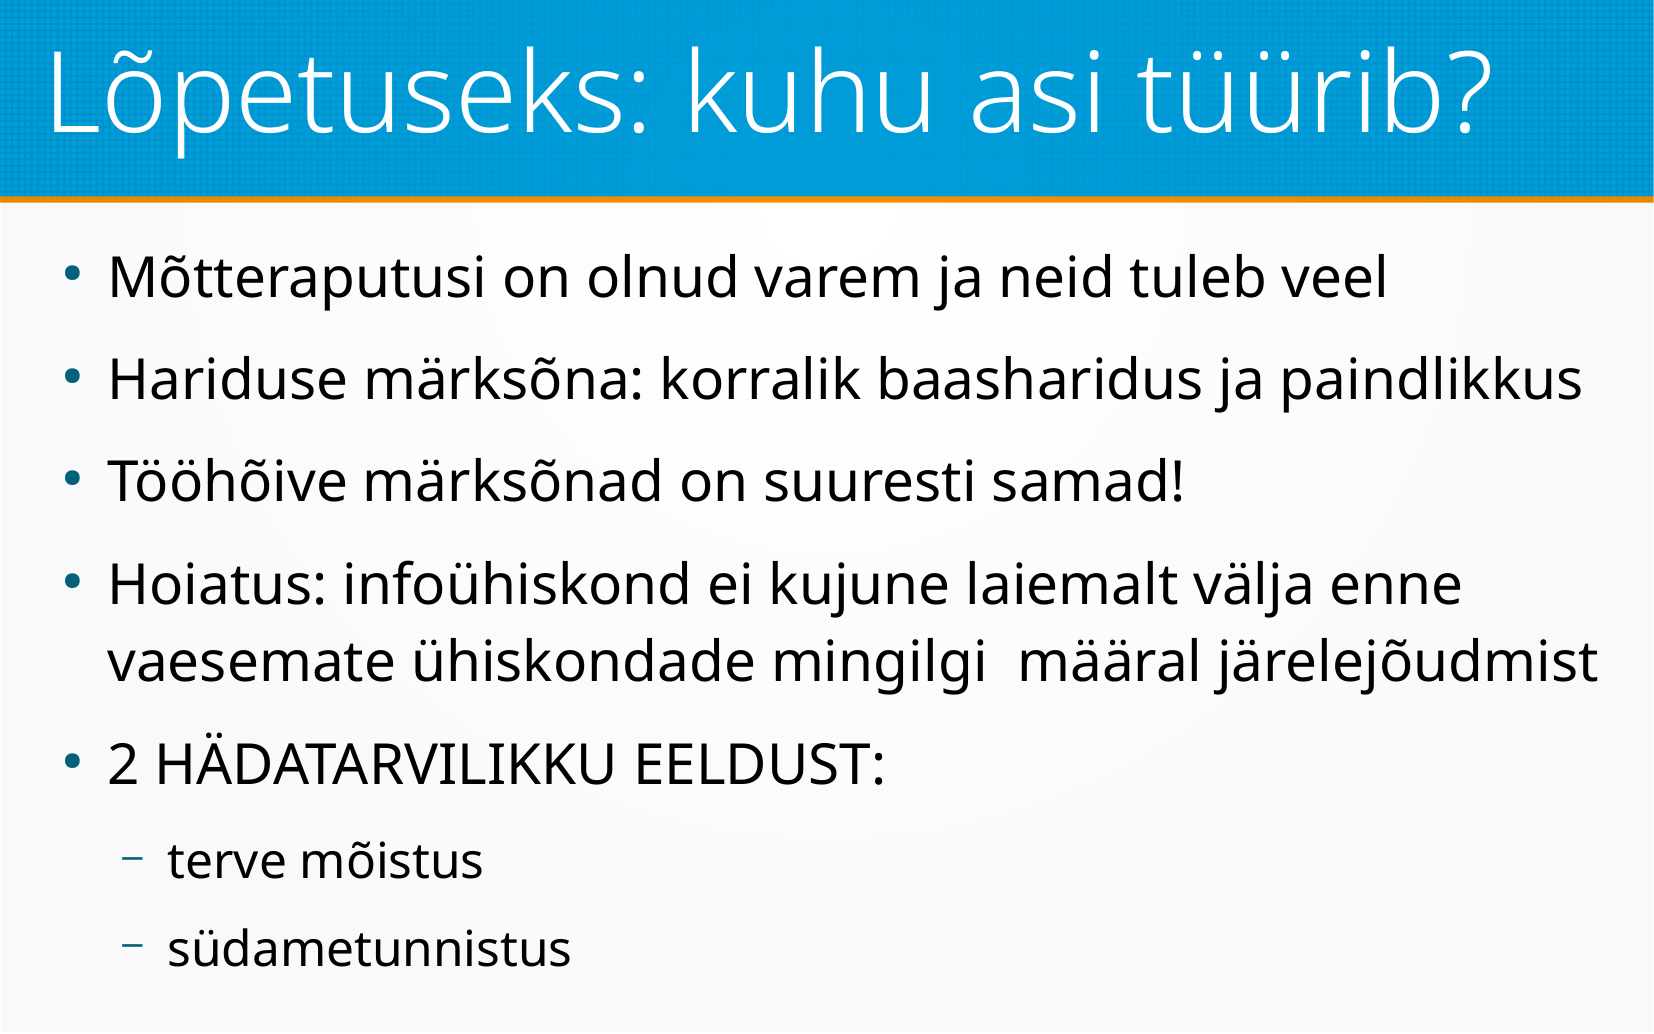

# Lõpetuseks: kuhu asi tüürib?
Mõtteraputusi on olnud varem ja neid tuleb veel
Hariduse märksõna: korralik baasharidus ja paindlikkus
Tööhõive märksõnad on suuresti samad!
Hoiatus: infoühiskond ei kujune laiemalt välja enne vaesemate ühiskondade mingilgi määral järelejõudmist
2 HÄDATARVILIKKU EELDUST:
terve mõistus
südametunnistus